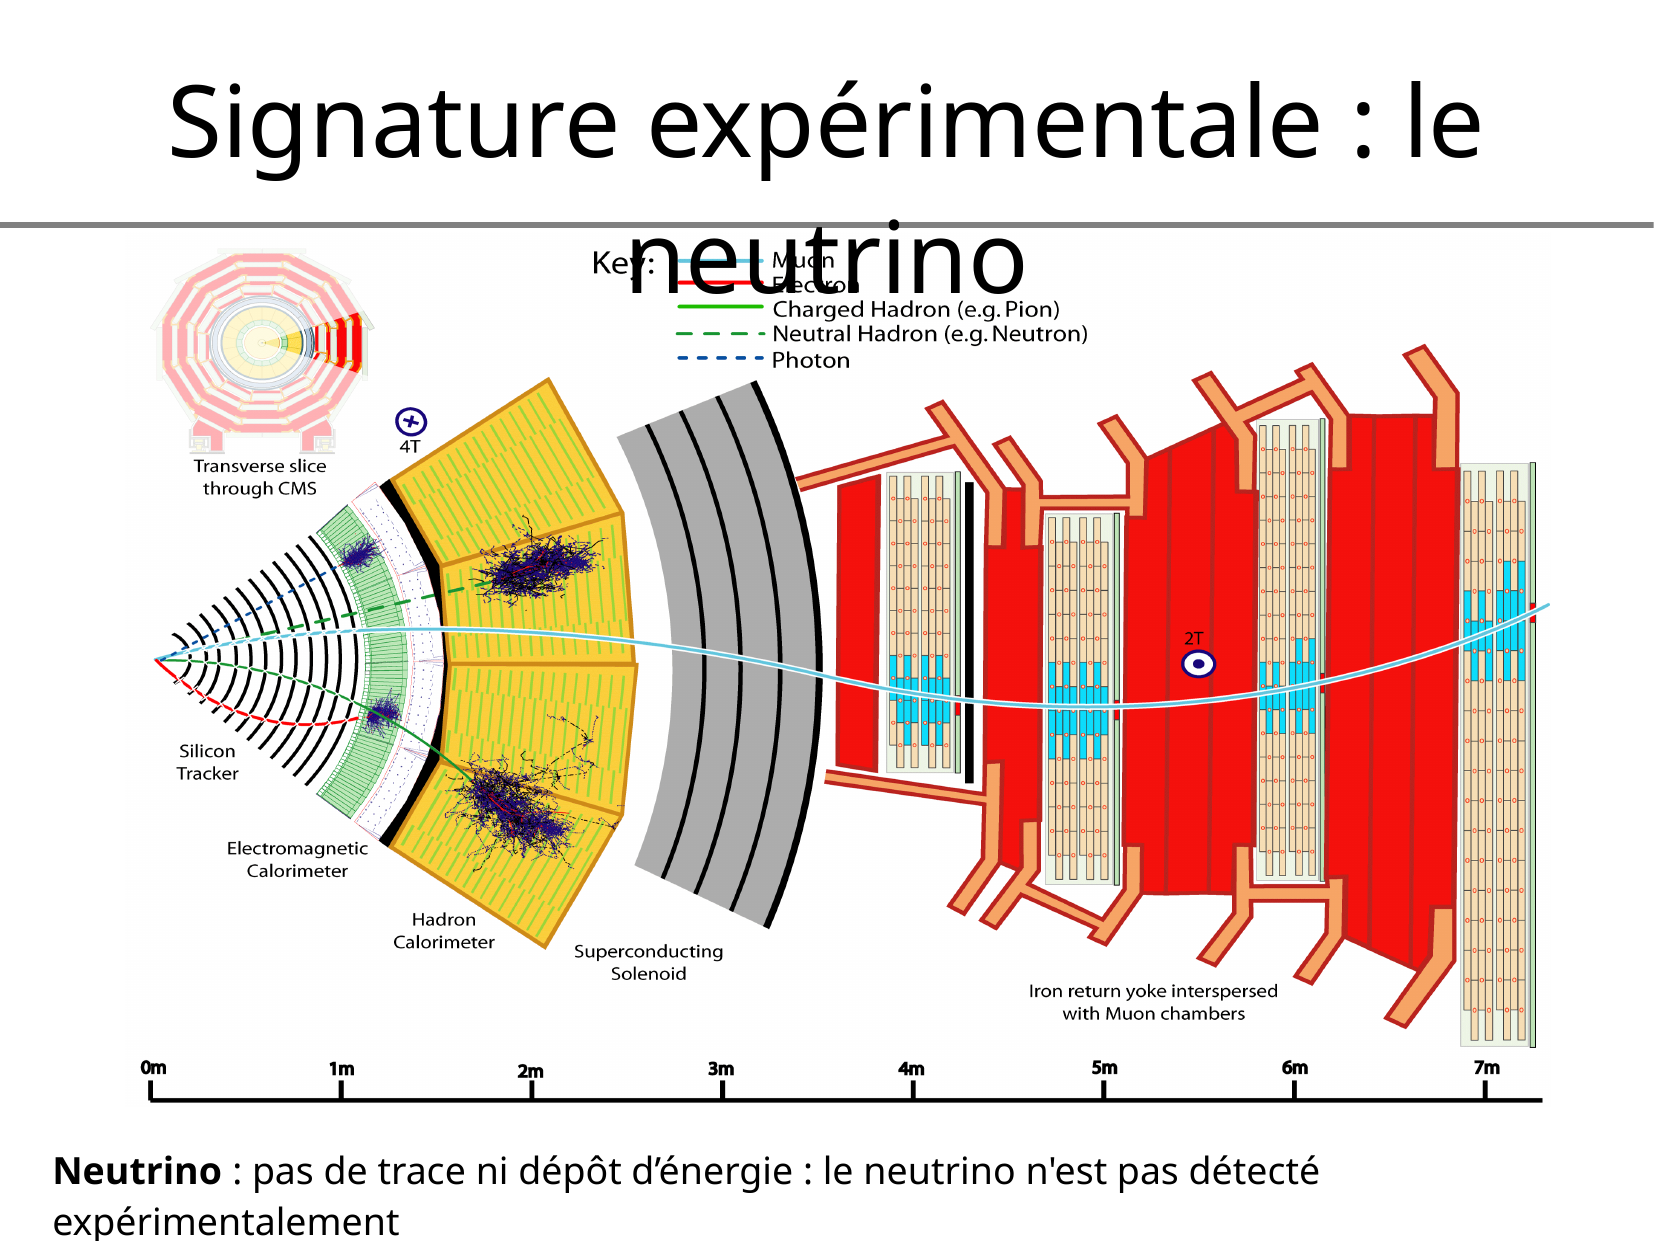

Signature expérimentale : le neutrino
Neutrino : pas de trace ni dépôt d’énergie : le neutrino n'est pas détecté expérimentalement